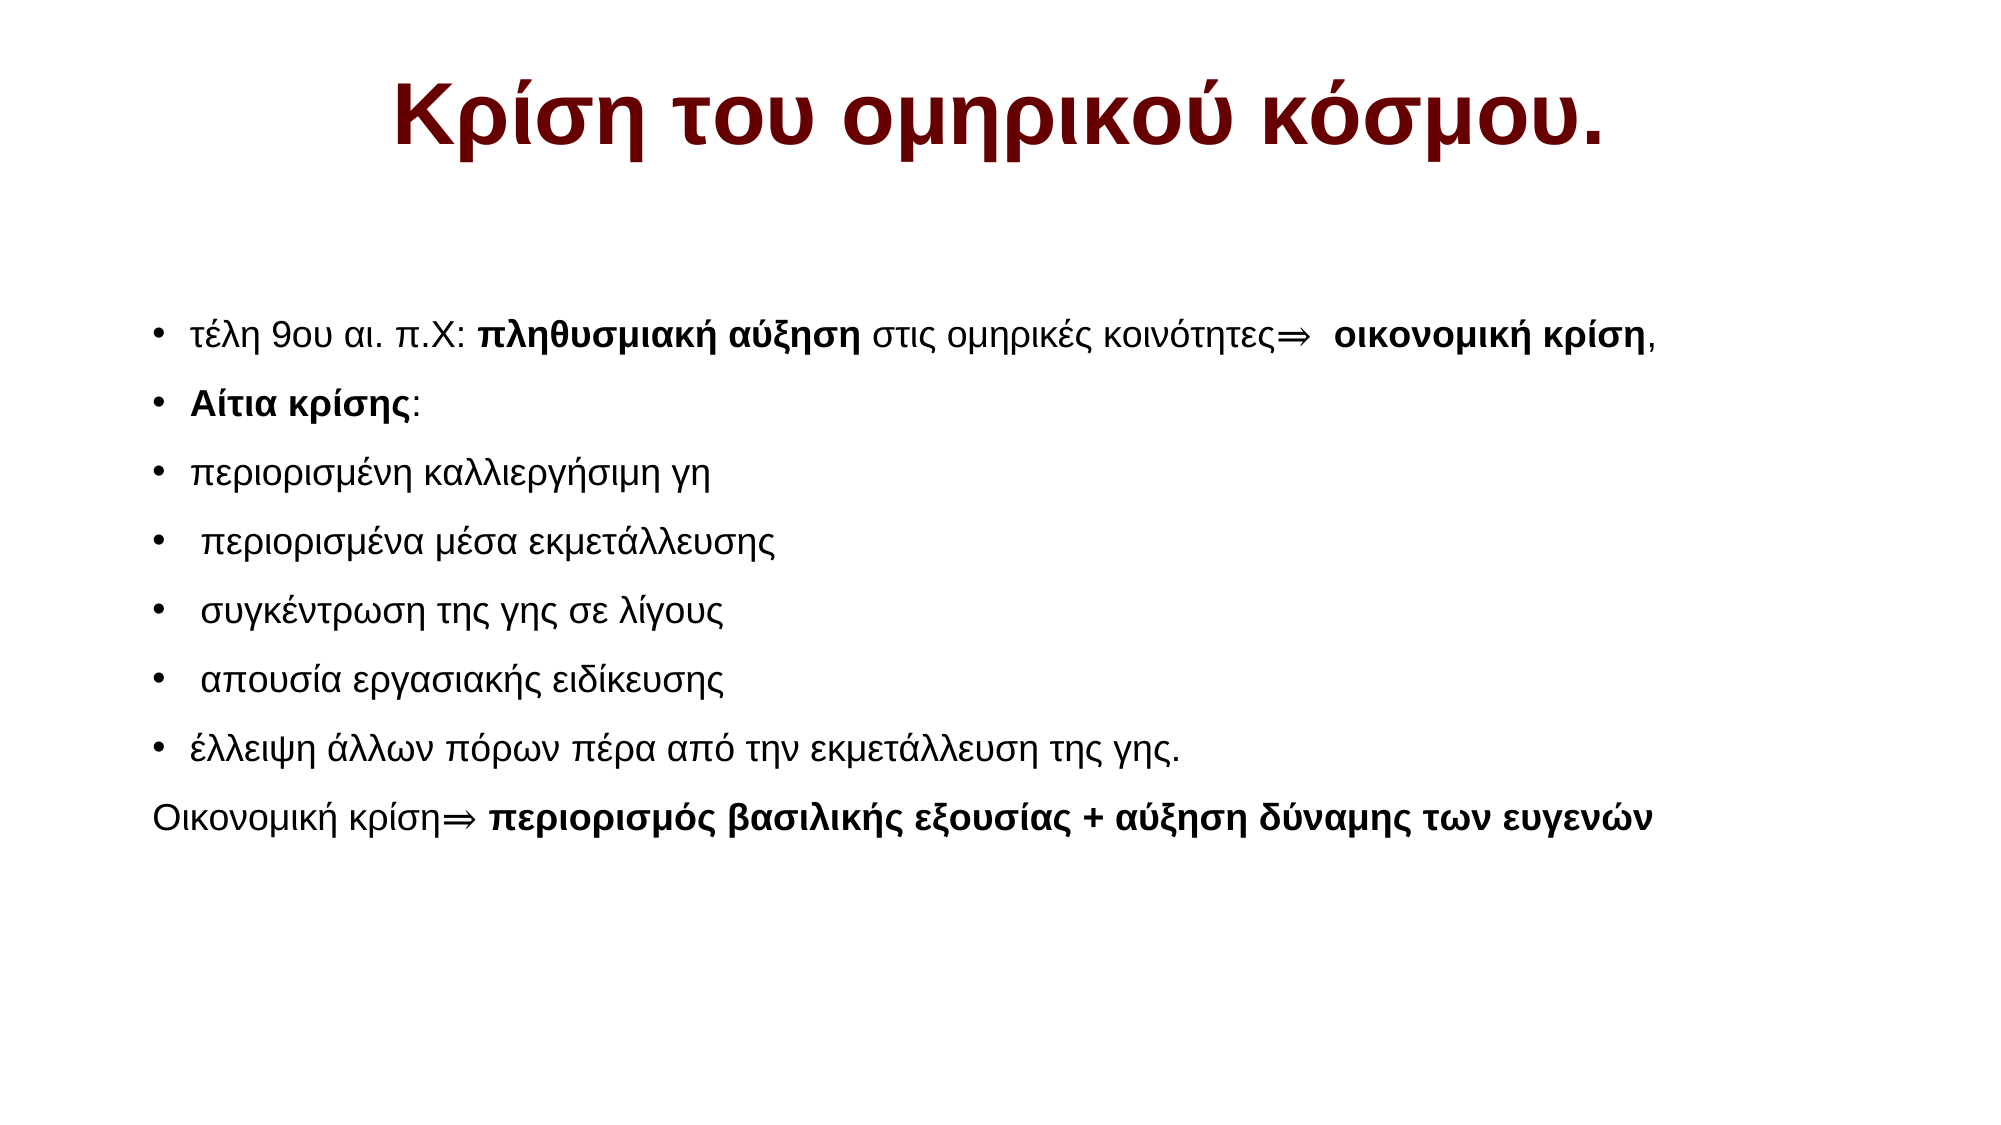

# Κρίση του ομηρικού κόσμου.
τέλη 9ου αι. π.Χ: πληθυσμιακή αύξηση στις ομηρικές κοινότητες⇒  οικονομική κρίση,
Αίτια κρίσης:
περιορισμένη καλλιεργήσιμη γη
 περιορισμένα μέσα εκμετάλλευσης
 συγκέντρωση της γης σε λίγους
 απουσία εργασιακής ειδίκευσης
έλλειψη άλλων πόρων πέρα από την εκμετάλλευση της γης.
Οικονομική κρίση⇒ περιορισμός βασιλικής εξουσίας + αύξηση δύναμης των ευγενών